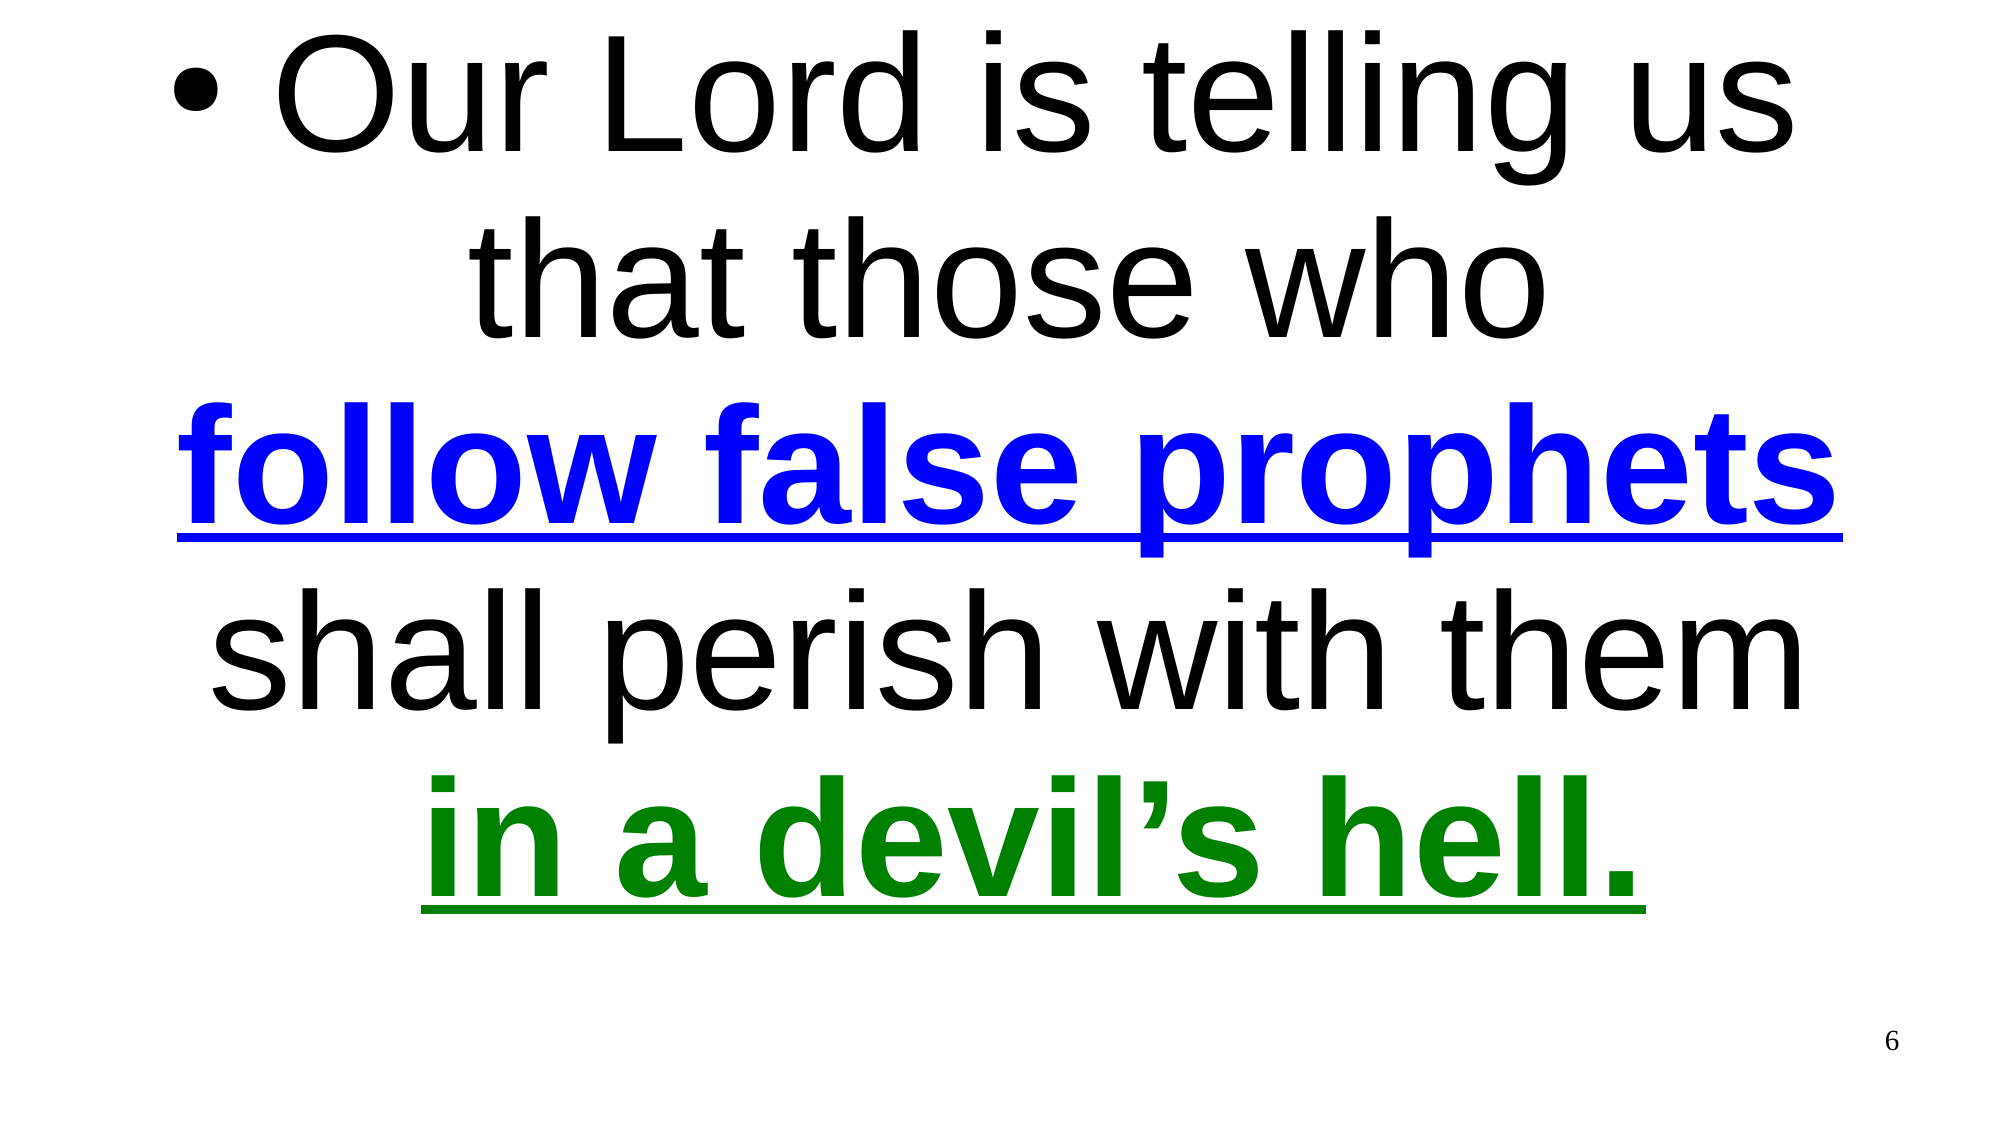

# Our Lord is telling us that those who follow false prophets shall perish with them in a devil’s hell.
6